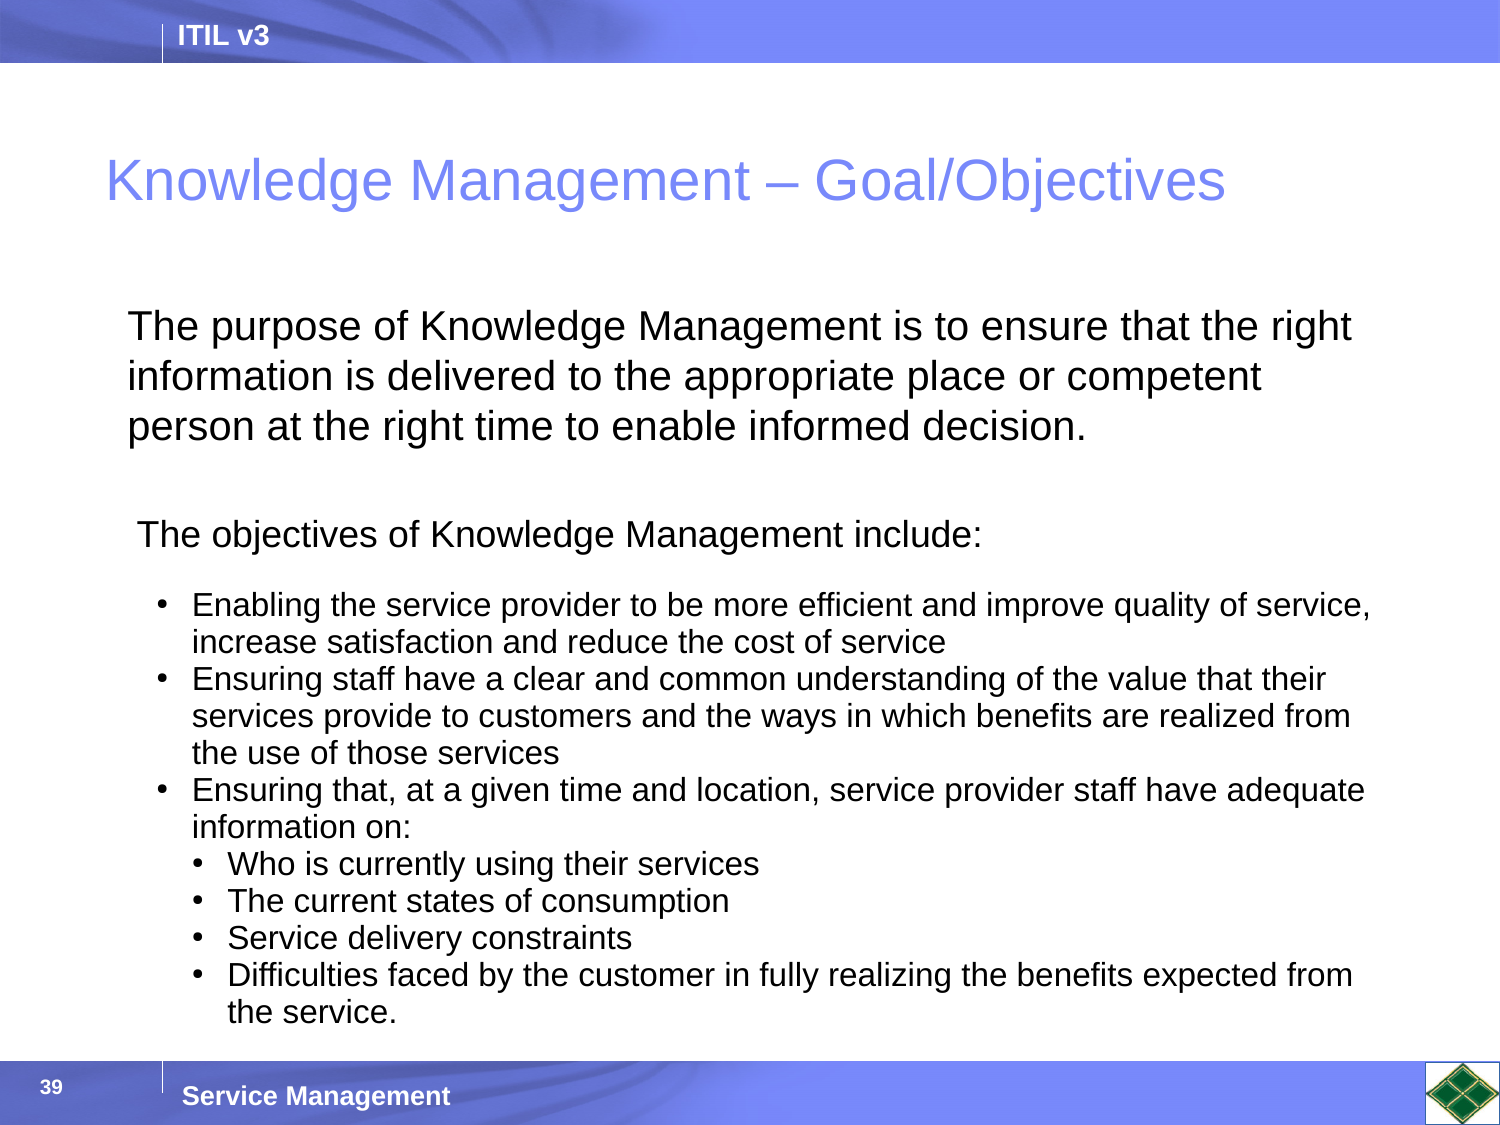

Knowledge Management – Goal/Objectives
The purpose of Knowledge Management is to ensure that the right information is delivered to the appropriate place or competent person at the right time to enable informed decision.
The objectives of Knowledge Management include:
Enabling the service provider to be more efficient and improve quality of service, increase satisfaction and reduce the cost of service
Ensuring staff have a clear and common understanding of the value that their services provide to customers and the ways in which benefits are realized from the use of those services
Ensuring that, at a given time and location, service provider staff have adequate information on:
Who is currently using their services
The current states of consumption
Service delivery constraints
Difficulties faced by the customer in fully realizing the benefits expected from the service.